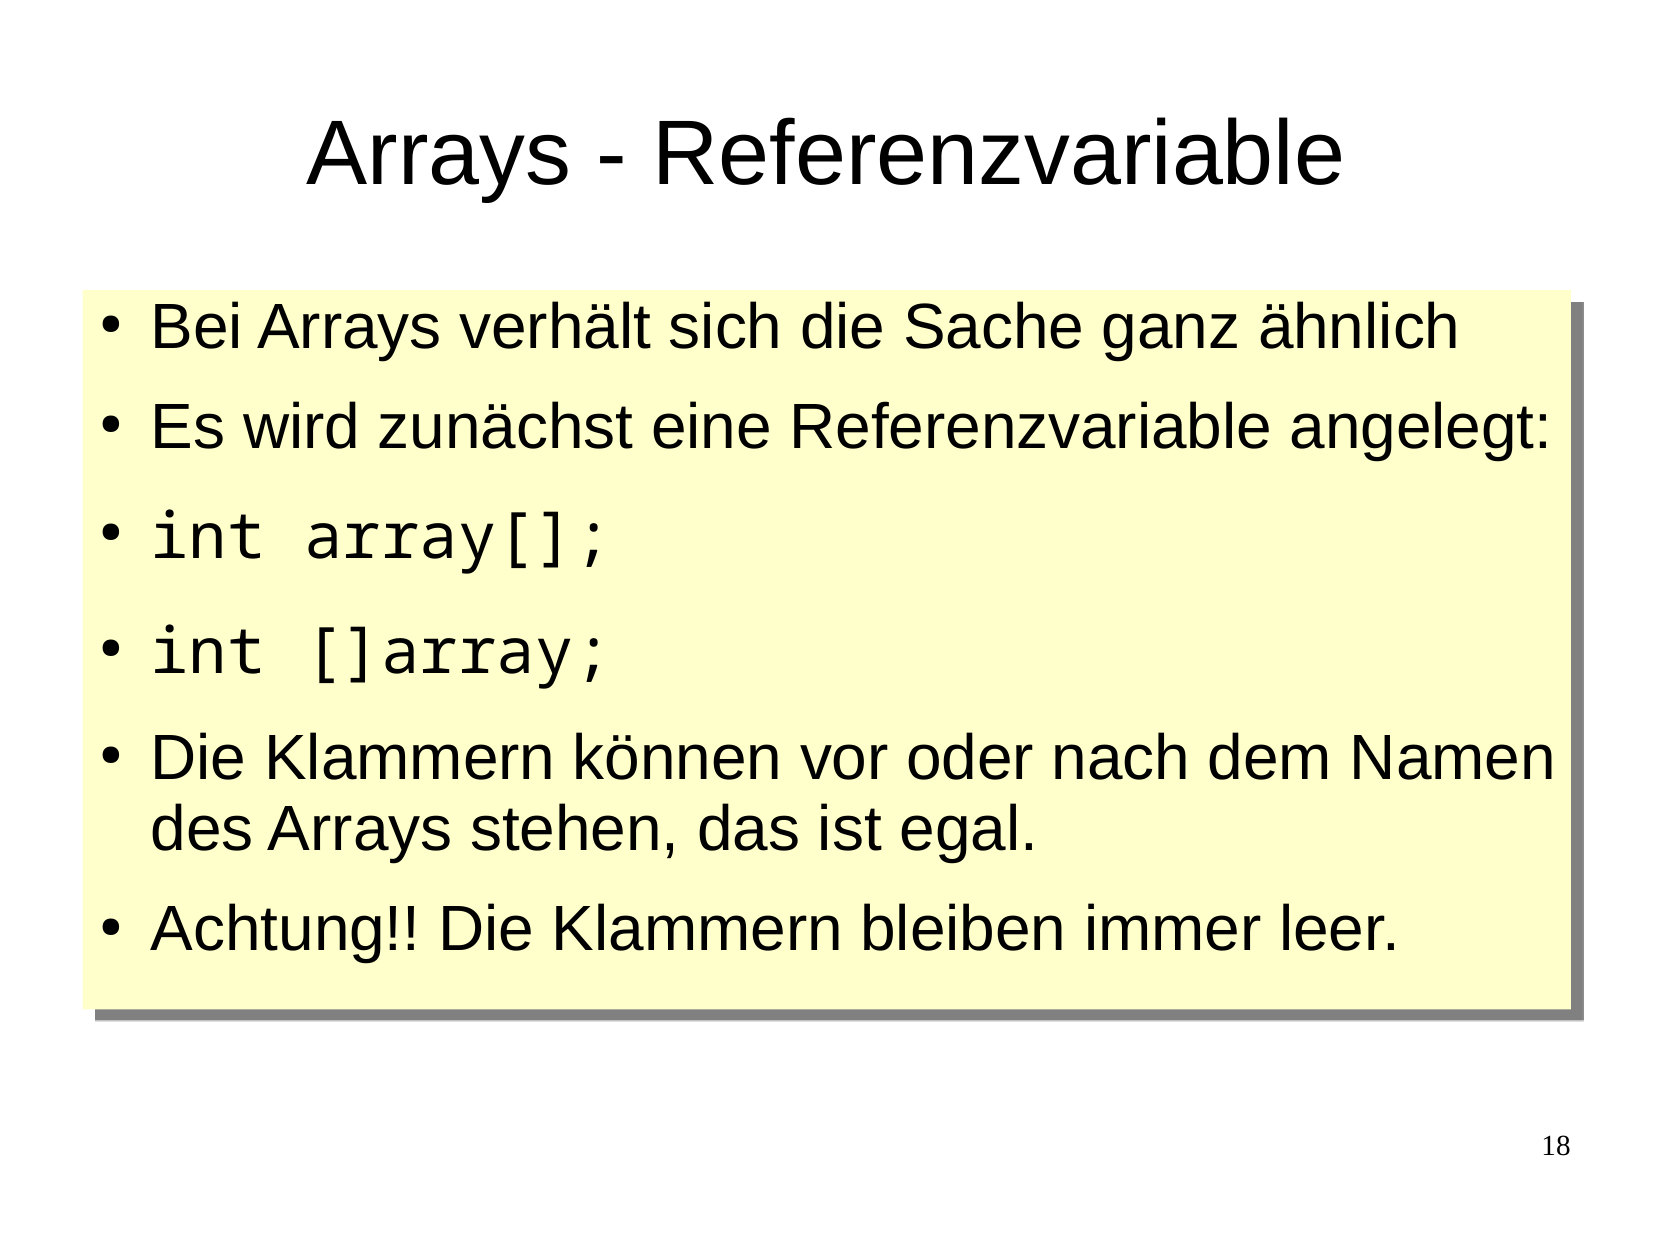

# Arrays - Referenzvariable
Bei Arrays verhält sich die Sache ganz ähnlich
Es wird zunächst eine Referenzvariable angelegt:
int array[];
int []array;
Die Klammern können vor oder nach dem Namen des Arrays stehen, das ist egal.
Achtung!! Die Klammern bleiben immer leer.
18